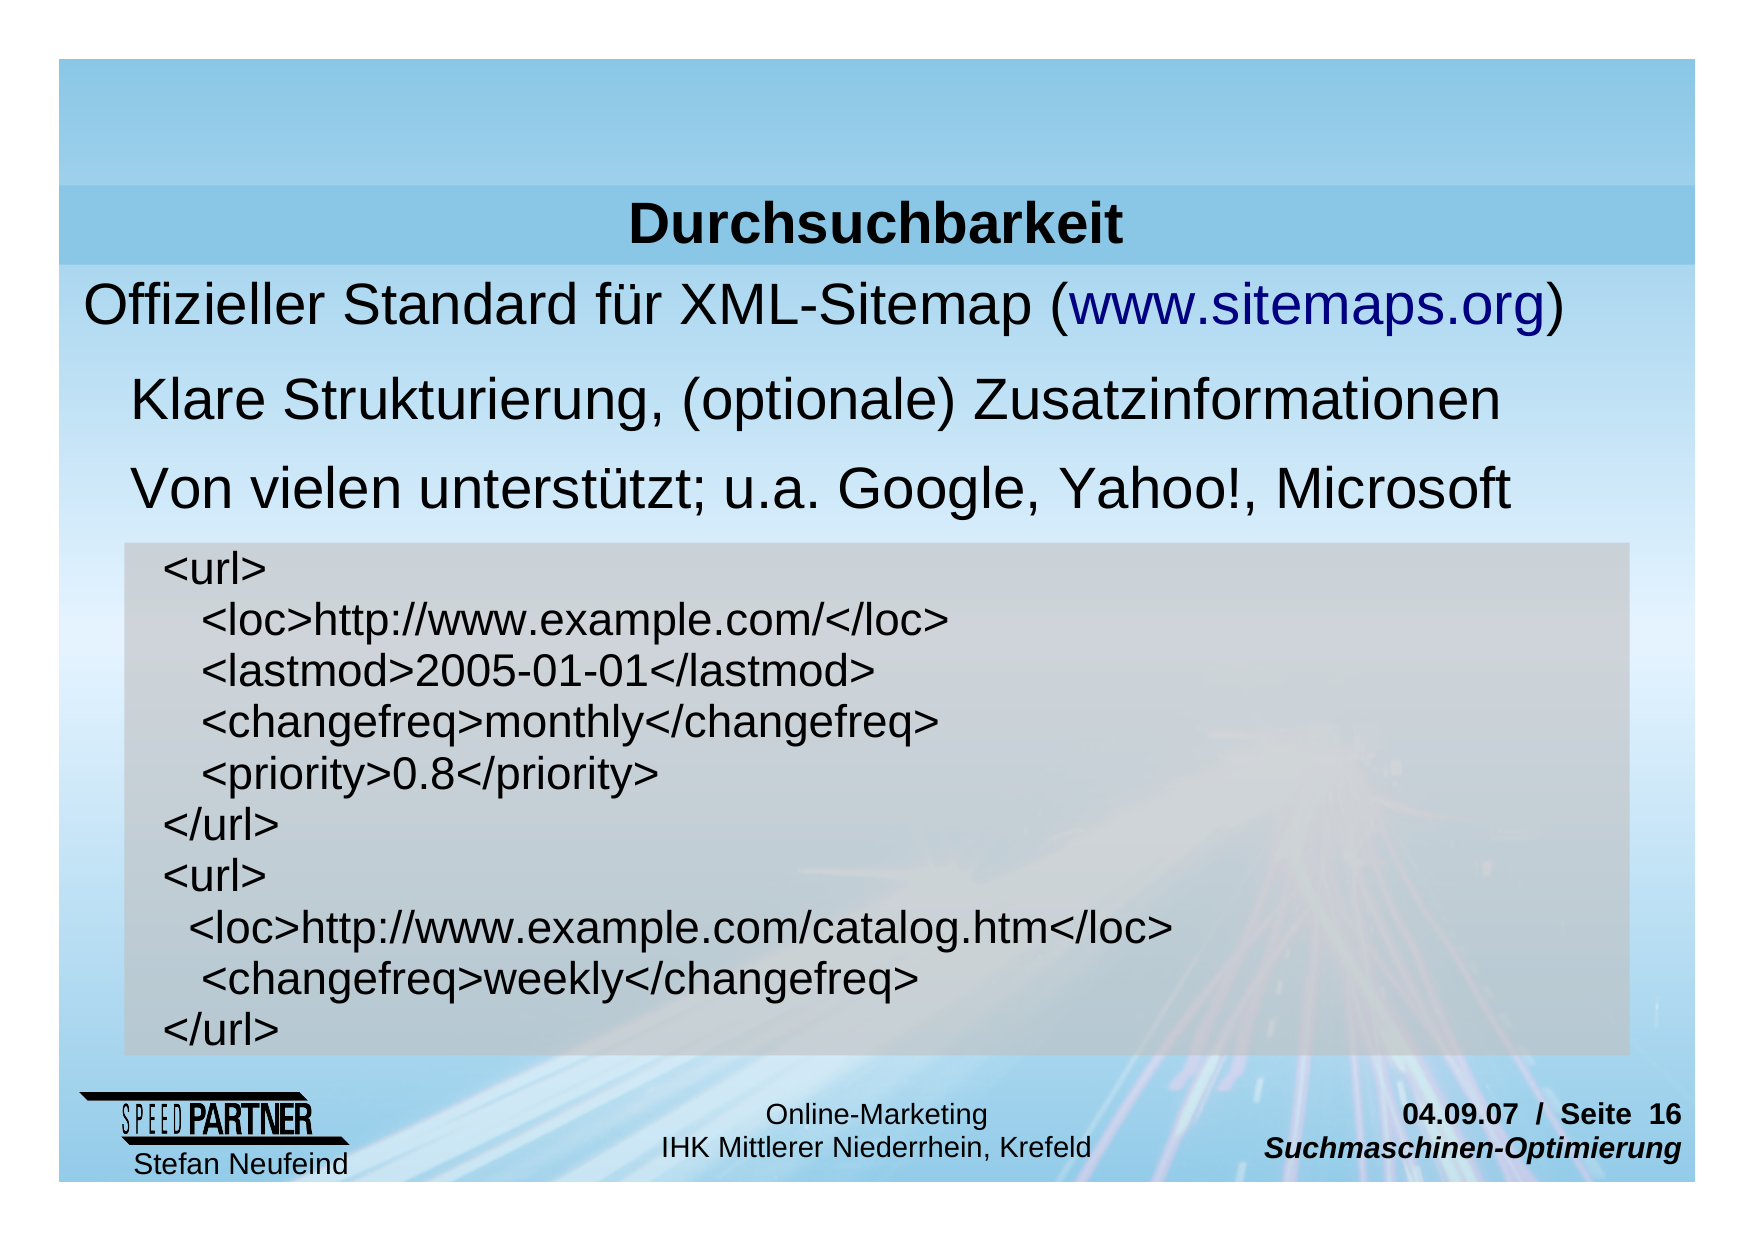

Durchsuchbarkeit
# Offizieller Standard für XML-Sitemap (www.sitemaps.org)
Klare Strukturierung, (optionale) Zusatzinformationen
Von vielen unterstützt; u.a. Google, Yahoo!, Microsoft
 <url>
 <loc>http://www.example.com/</loc>
 <lastmod>2005-01-01</lastmod>
 <changefreq>monthly</changefreq>
 <priority>0.8</priority>
 </url>
 <url>
 <loc>http://www.example.com/catalog.htm</loc>
 <changefreq>weekly</changefreq>
 </url>